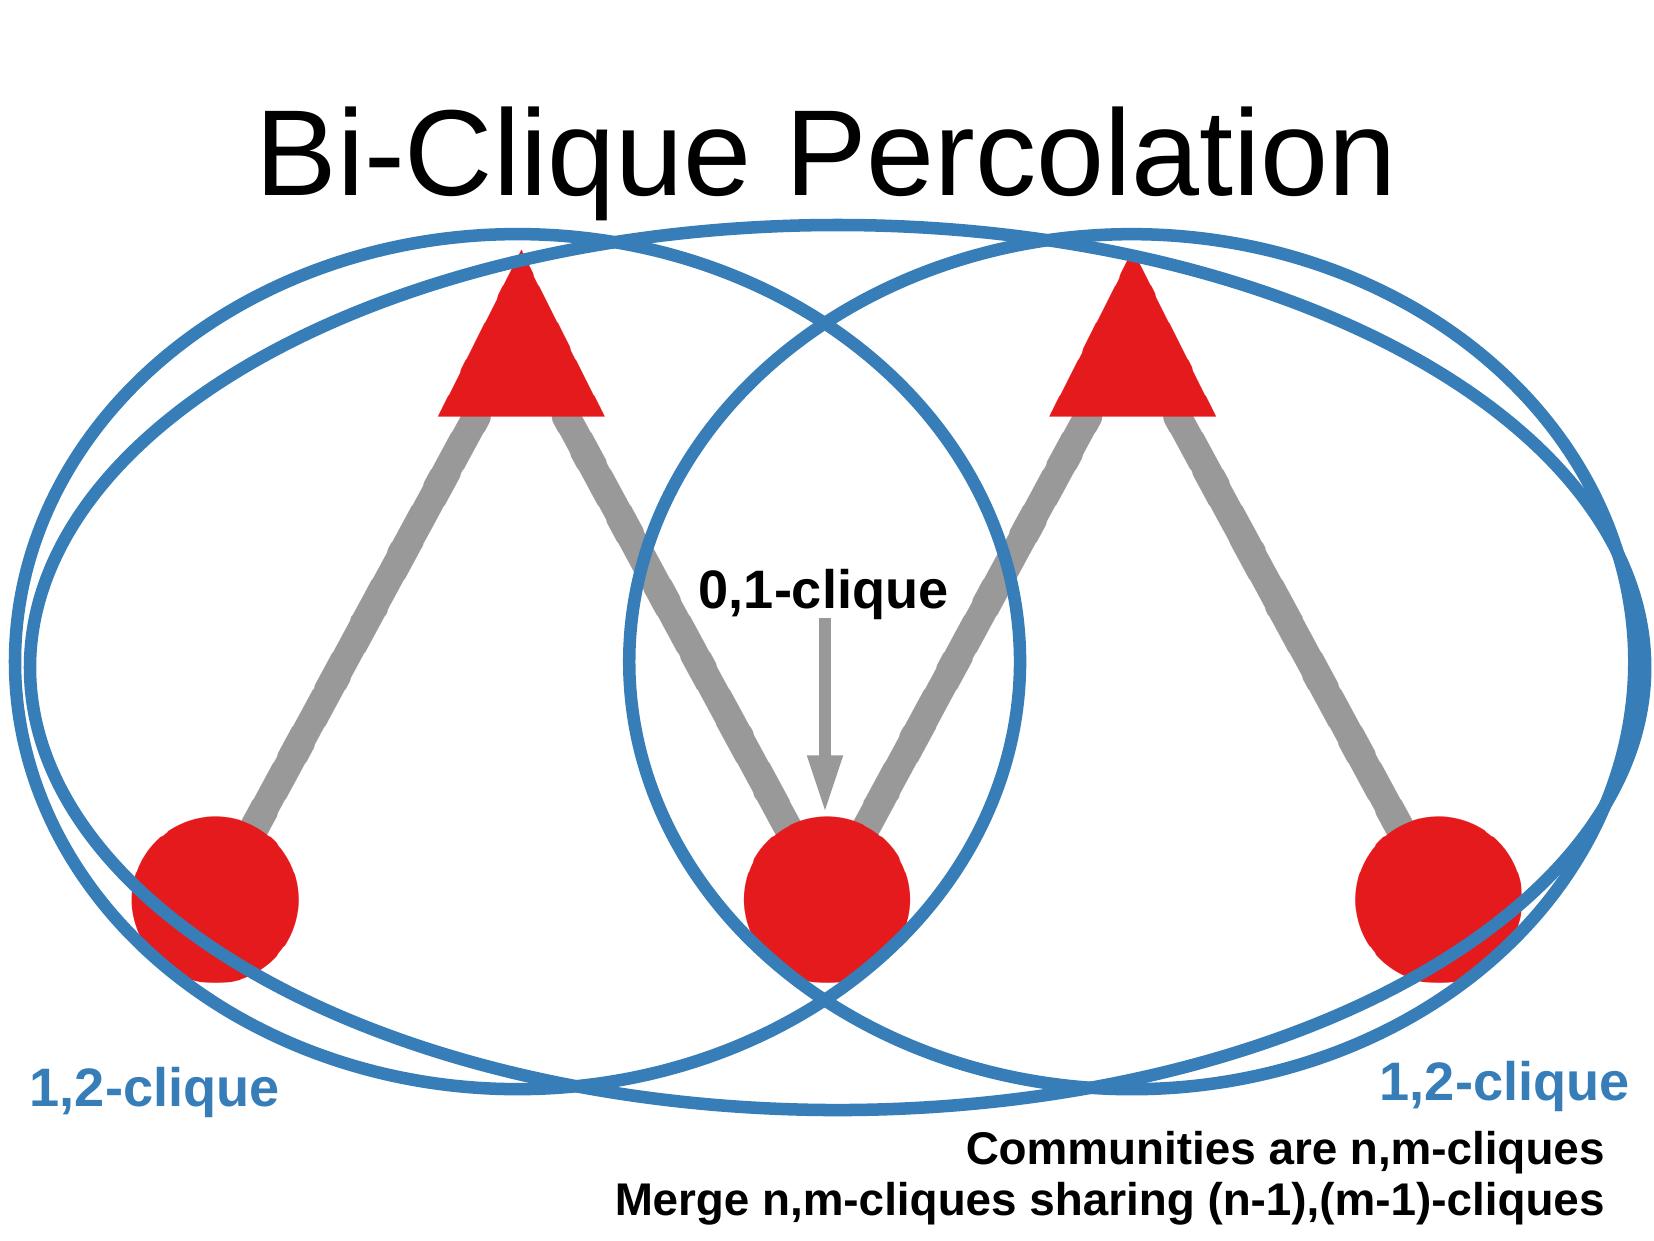

# Bi-Clique Percolation
1,2-clique
1,2-clique
0,1-clique
Communities are n,m-cliques
Merge n,m-cliques sharing (n-1),(m-1)-cliques